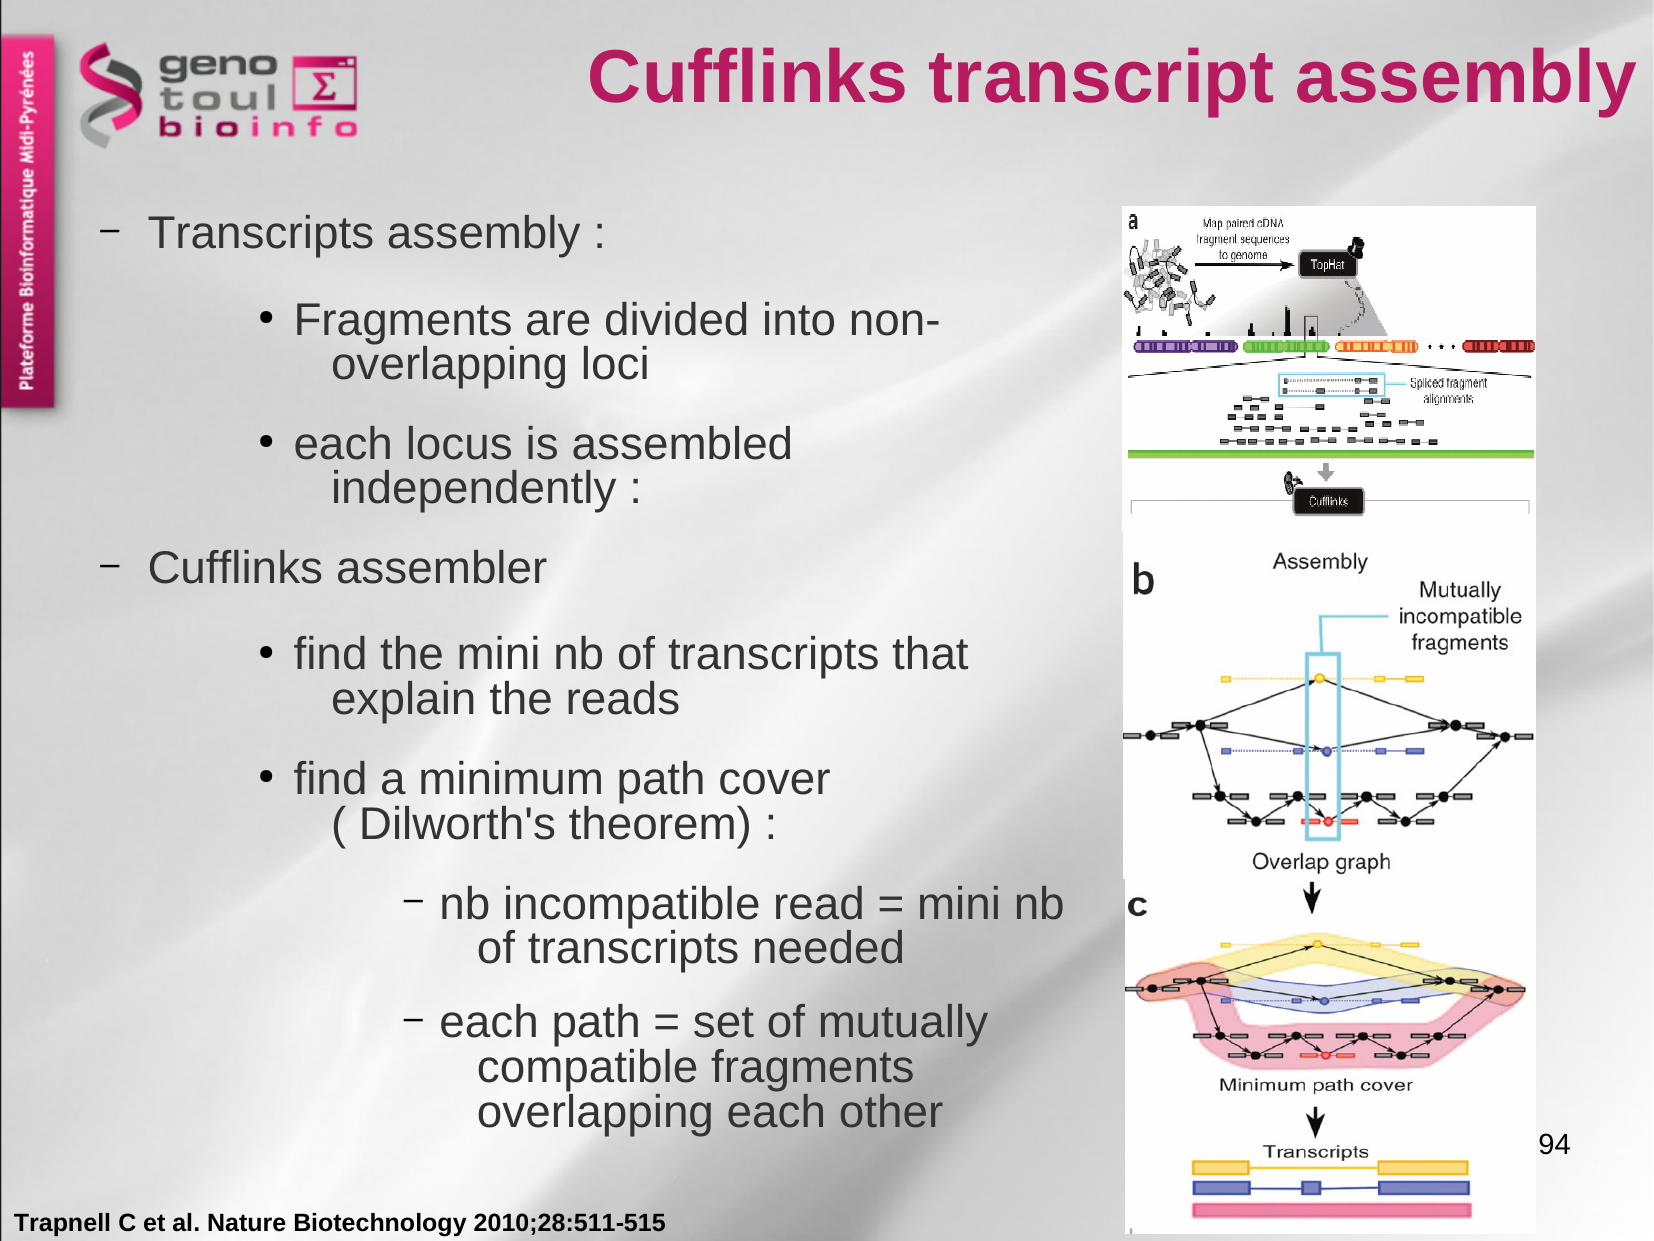

# Cufflinks transcript assembly
Transcripts assembly :
Fragments are divided into non-overlapping loci
each locus is assembled independently :
Cufflinks assembler
find the mini nb of transcripts that explain the reads
find a minimum path cover ( Dilworth's theorem) :
nb incompatible read = mini nb of transcripts needed
each path = set of mutually compatible fragments overlapping each other
 Trapnell C et al. Nature Biotechnology 2010;28:511-515